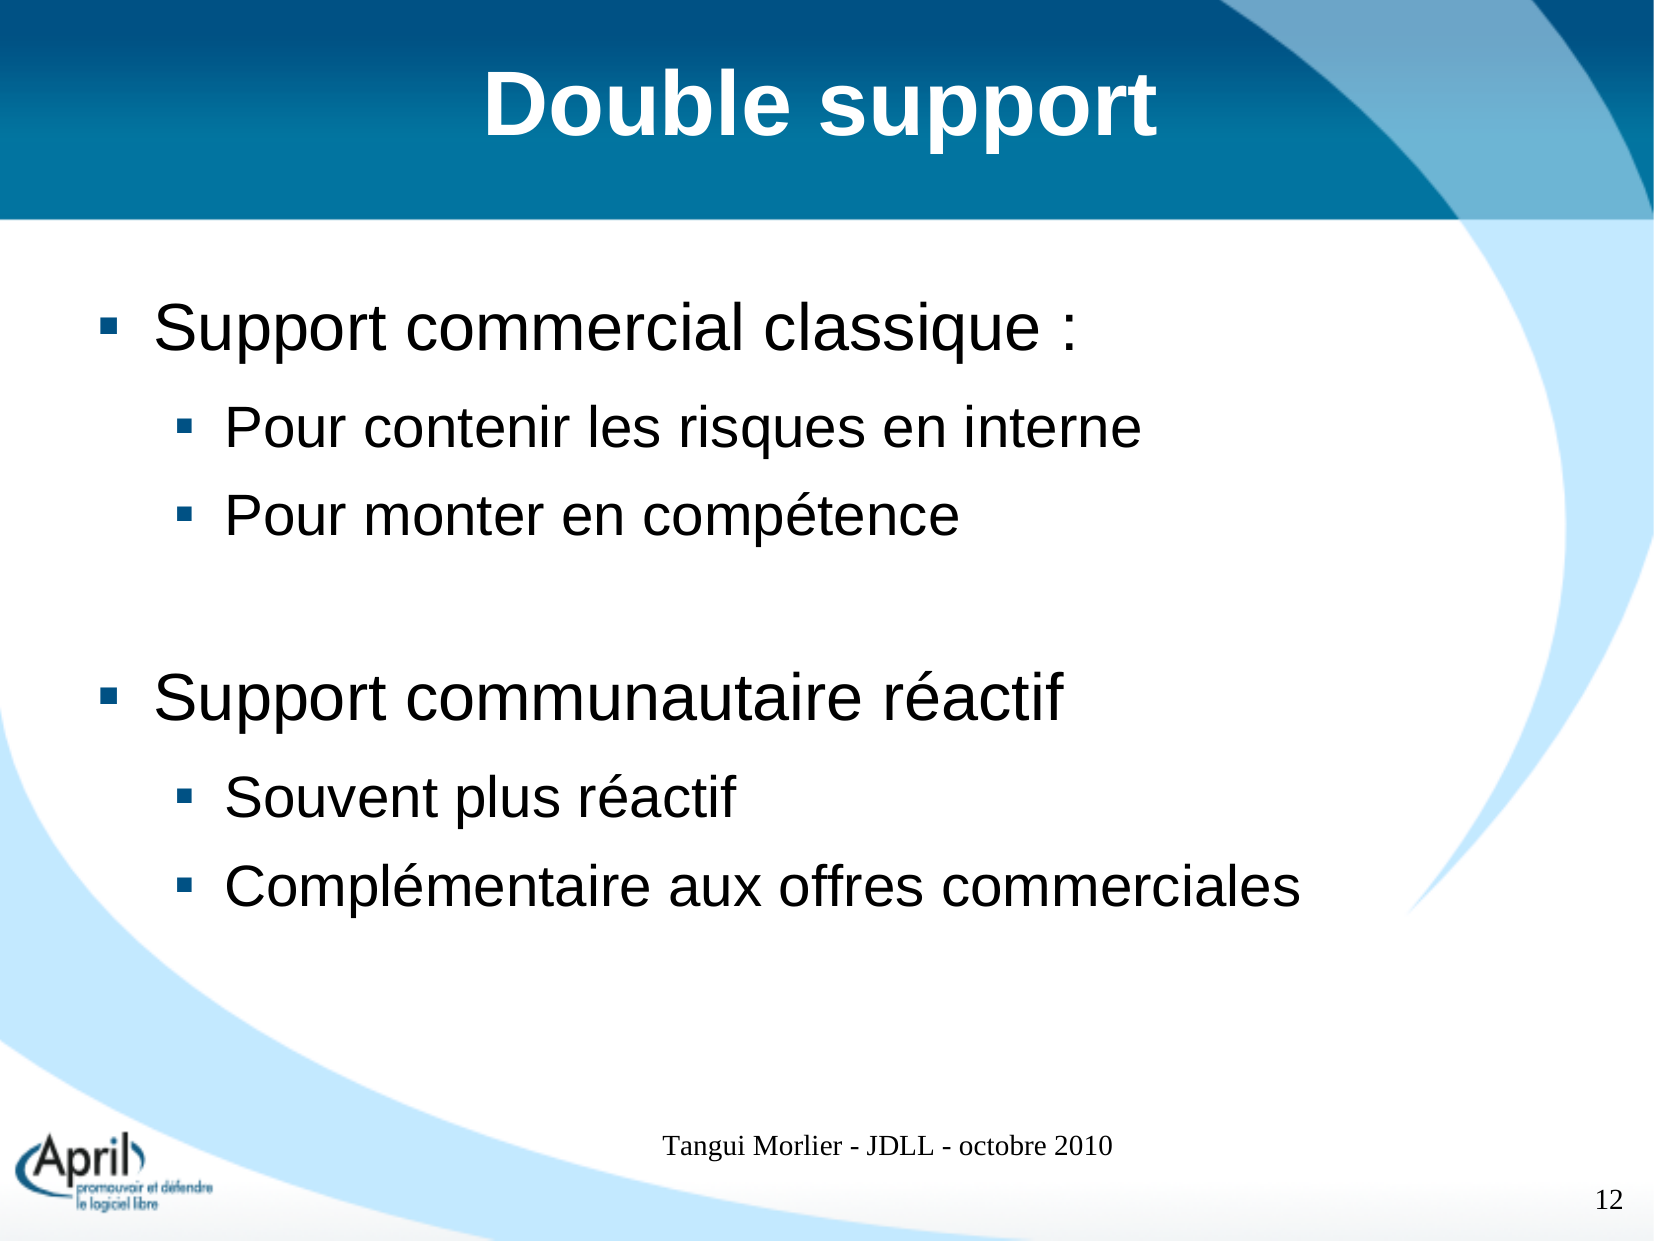

# Double support
Support commercial classique :
Pour contenir les risques en interne
Pour monter en compétence
Support communautaire réactif
Souvent plus réactif
Complémentaire aux offres commerciales
Tangui Morlier - JDLL - octobre 2010
12